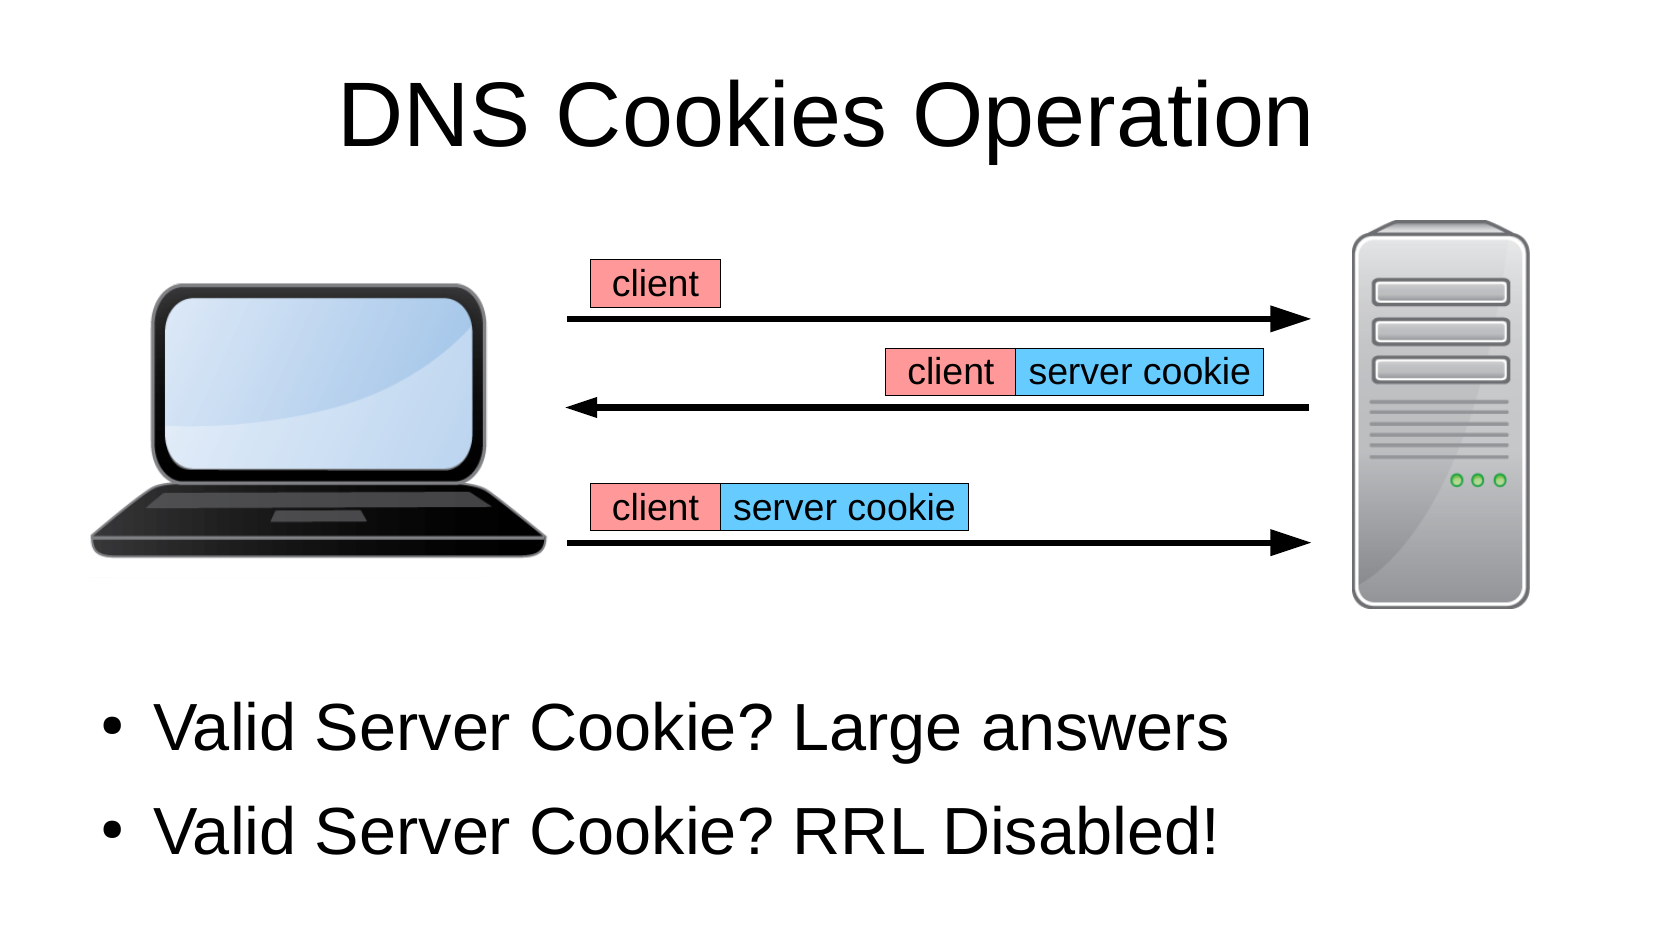

# DNS Cookies Operation
client
client
server cookie
client
server cookie
Valid Server Cookie? Large answers
Valid Server Cookie? RRL Disabled!